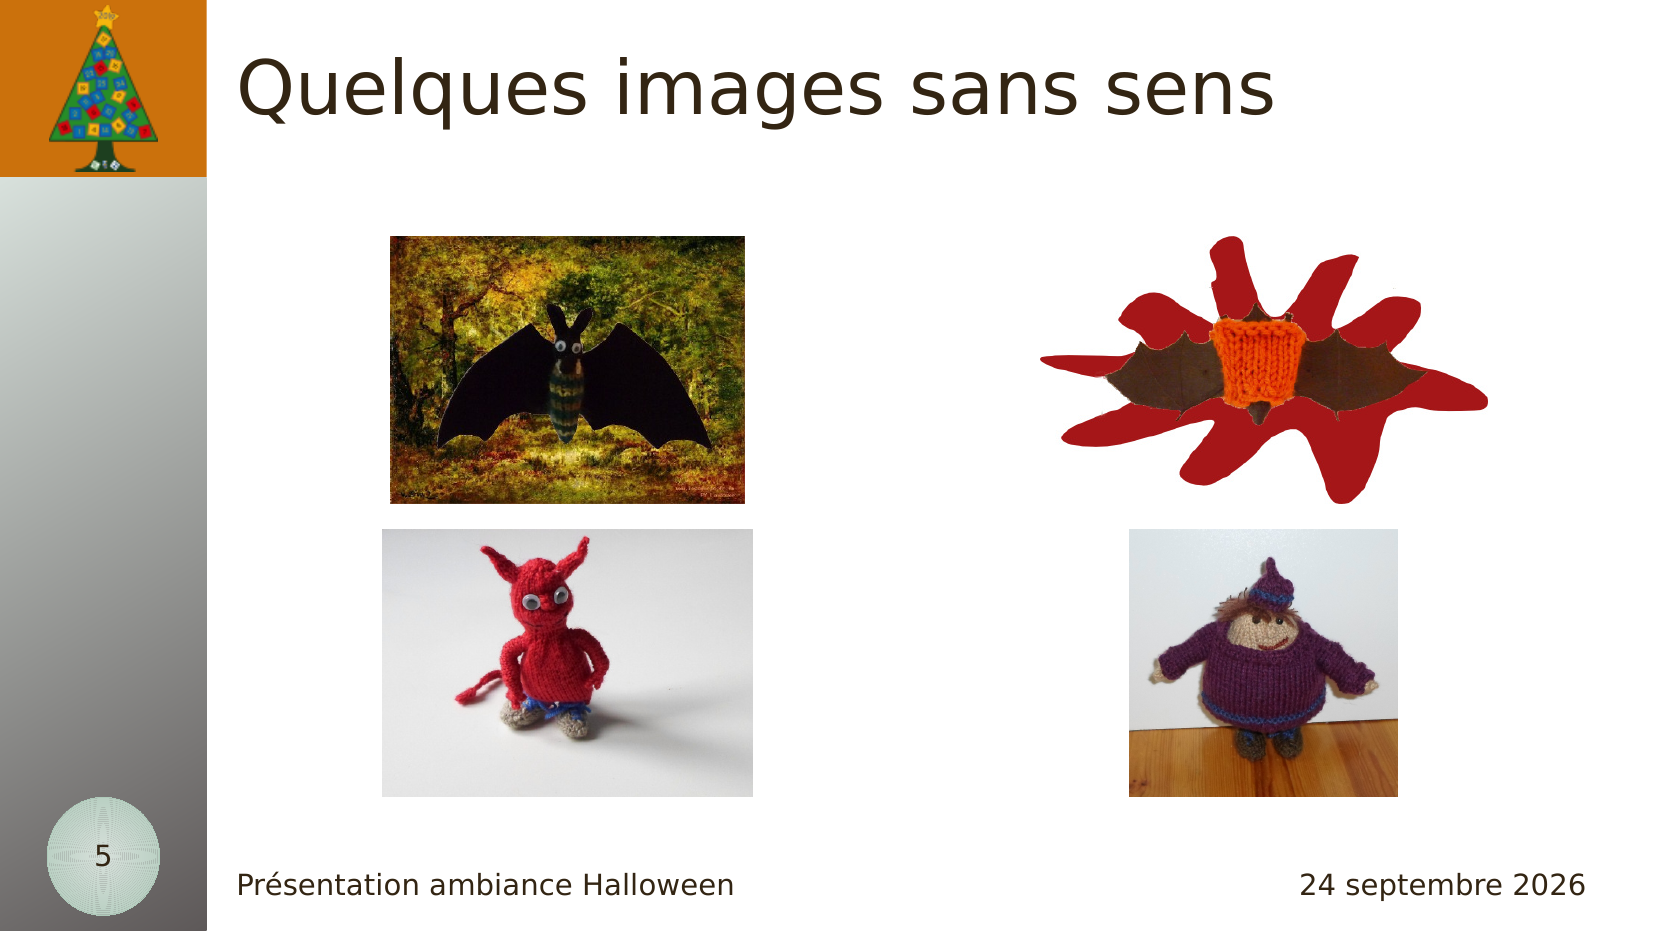

# Quelques images sans sens
5
Présentation ambiance Halloween